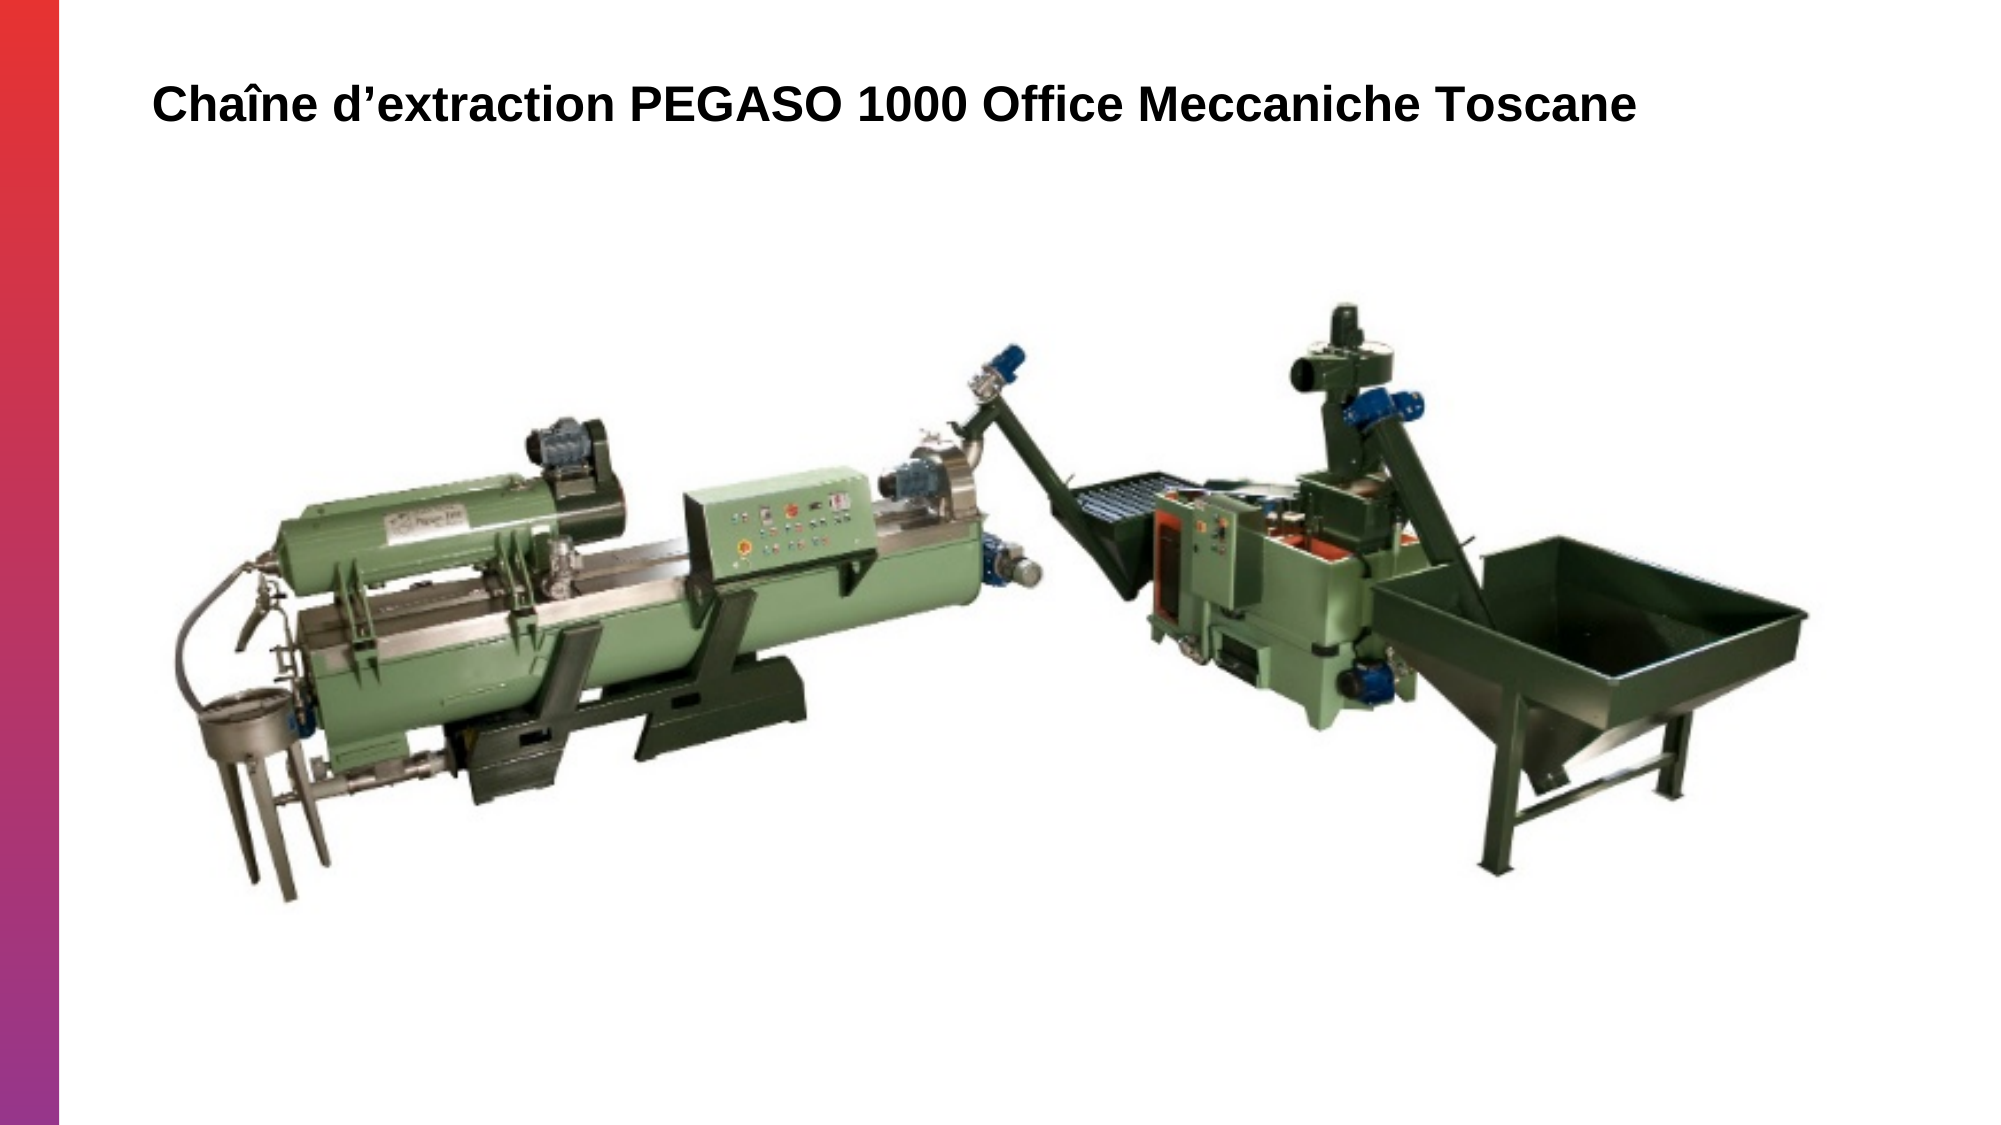

Chaîne d’extraction PEGASO 1000 Office Meccaniche Toscane